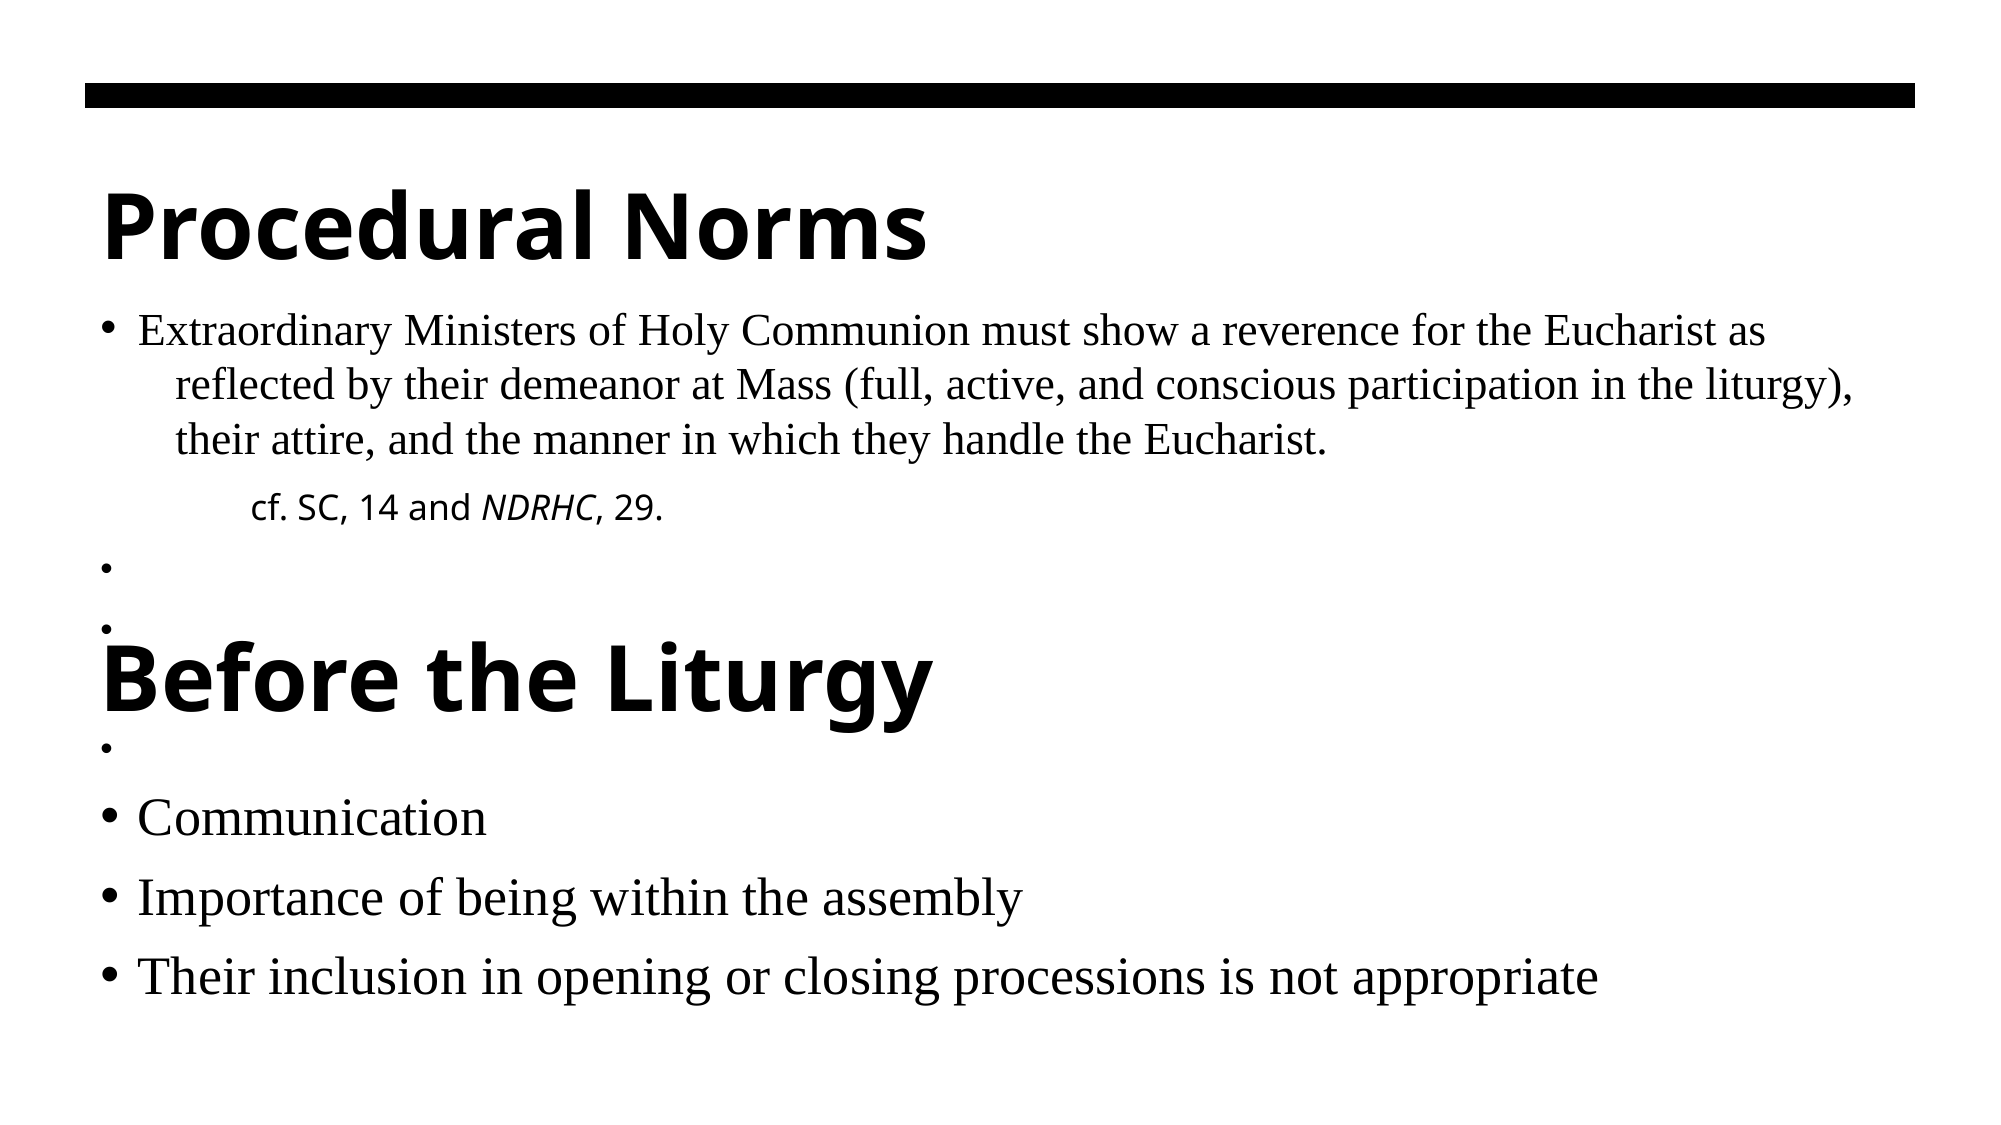

# Procedural Norms
Extraordinary Ministers of Holy Communion must show a reverence for the Eucharist as reflected by their demeanor at Mass (full, active, and conscious participation in the liturgy), their attire, and the manner in which they handle the Eucharist.
		cf. SC, 14 and NDRHC, 29.
Communication
Importance of being within the assembly
Their inclusion in opening or closing processions is not appropriate
Before the Liturgy